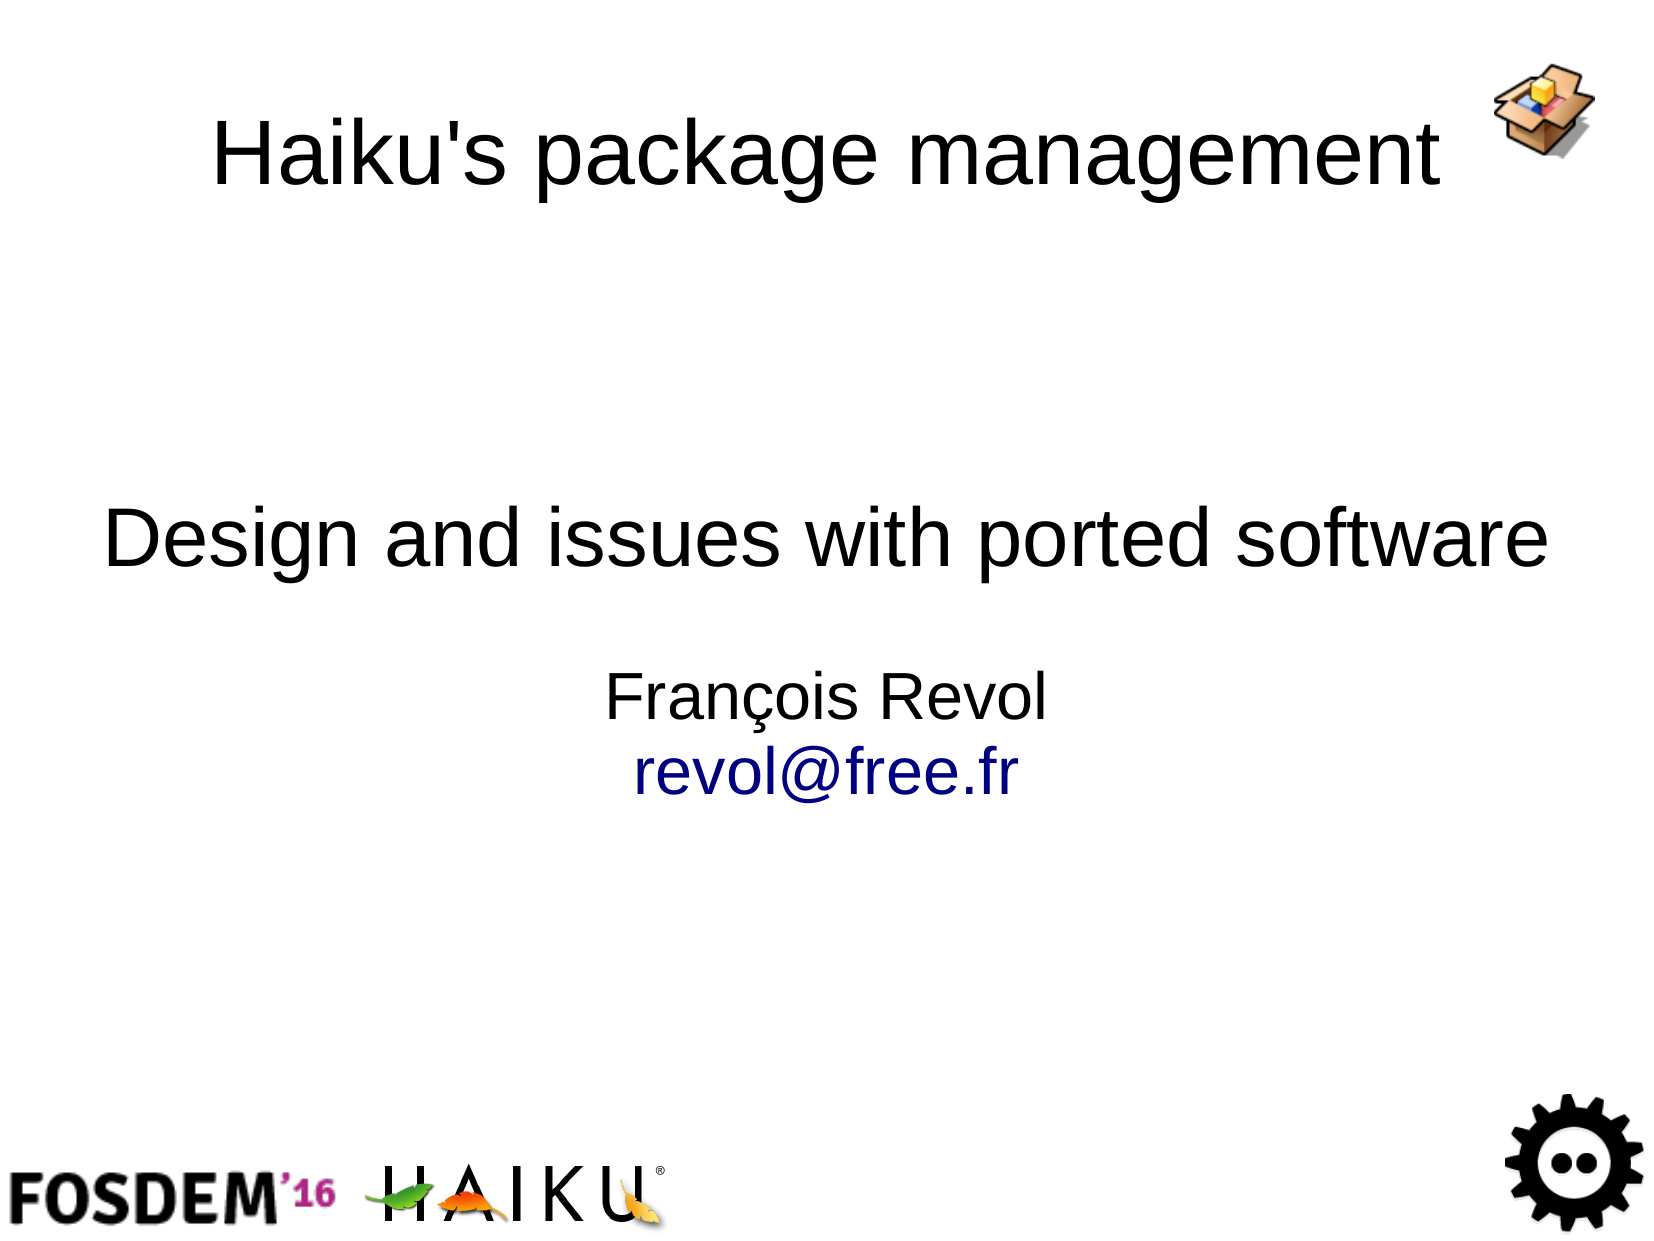

# Haiku's package management
Design and issues with ported software
François Revol
revol@free.fr